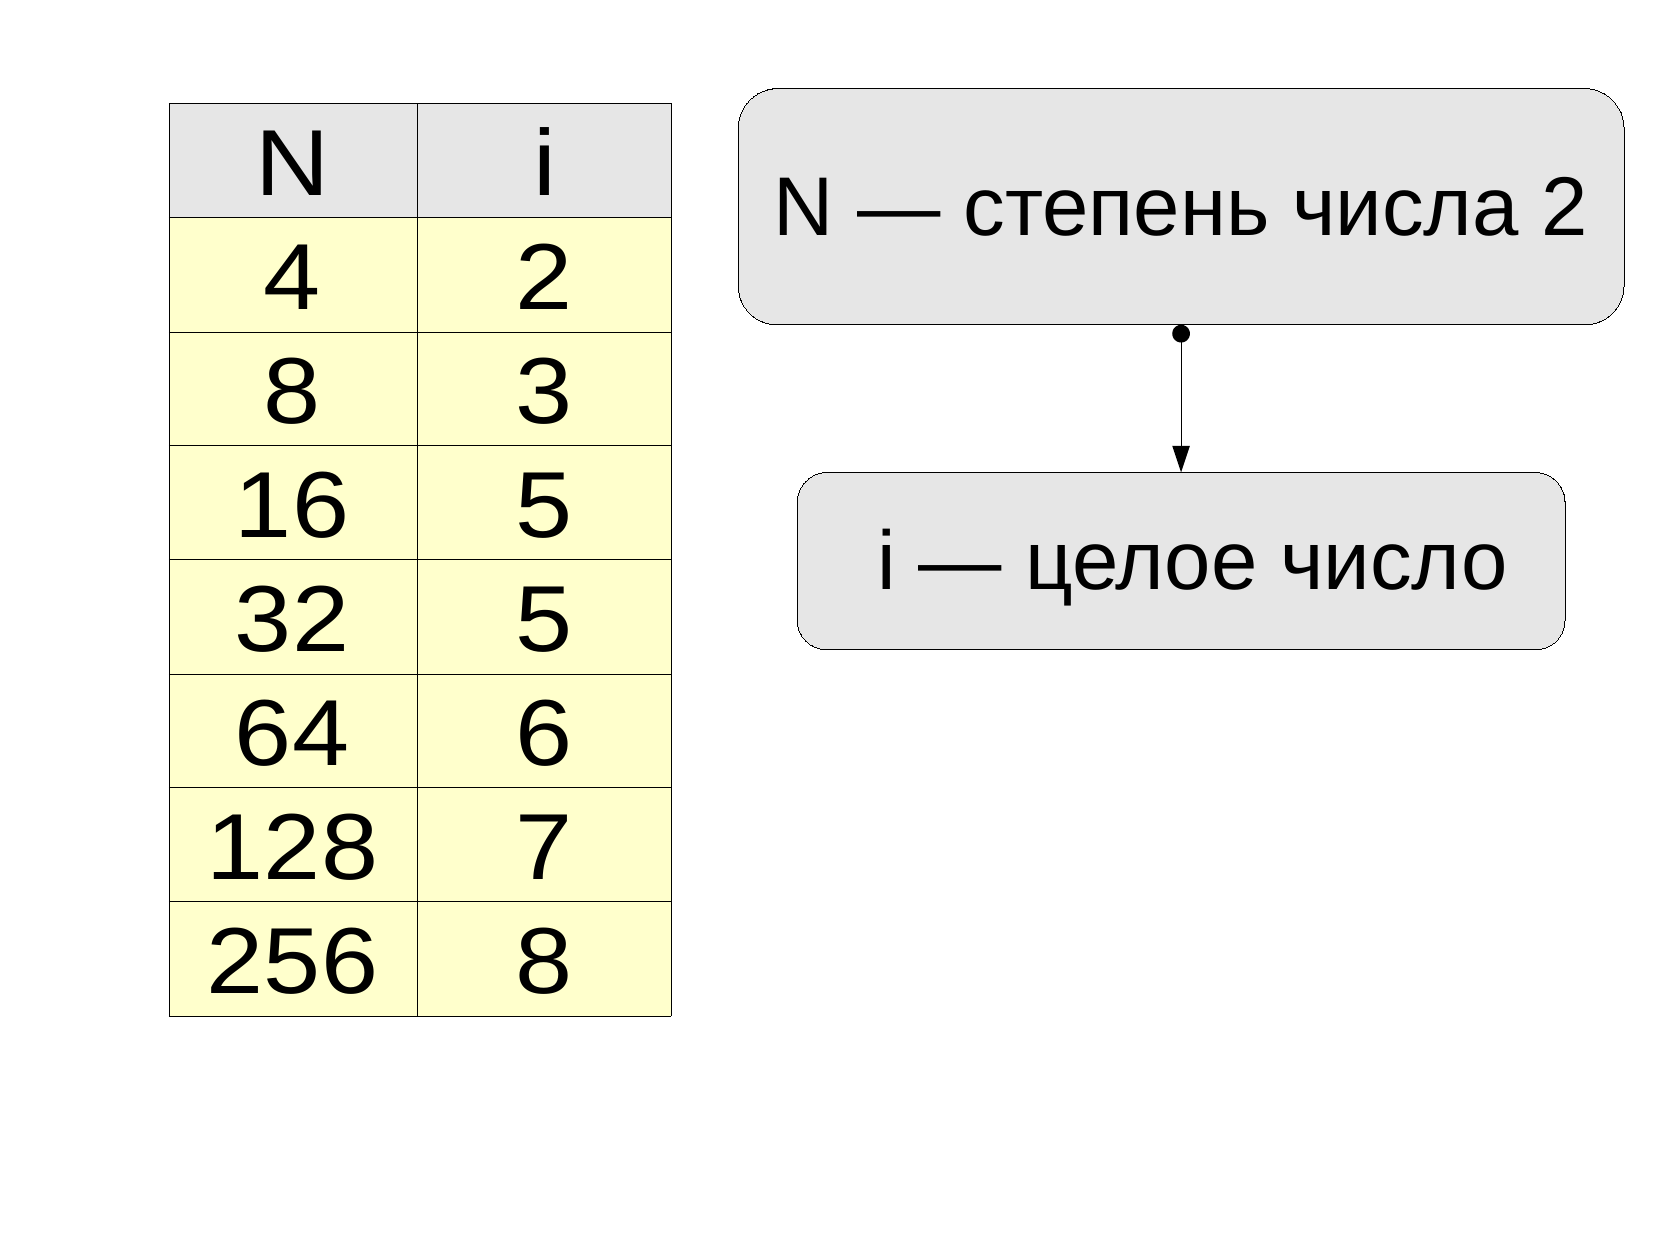

N — степень числа 2
 i — целое число